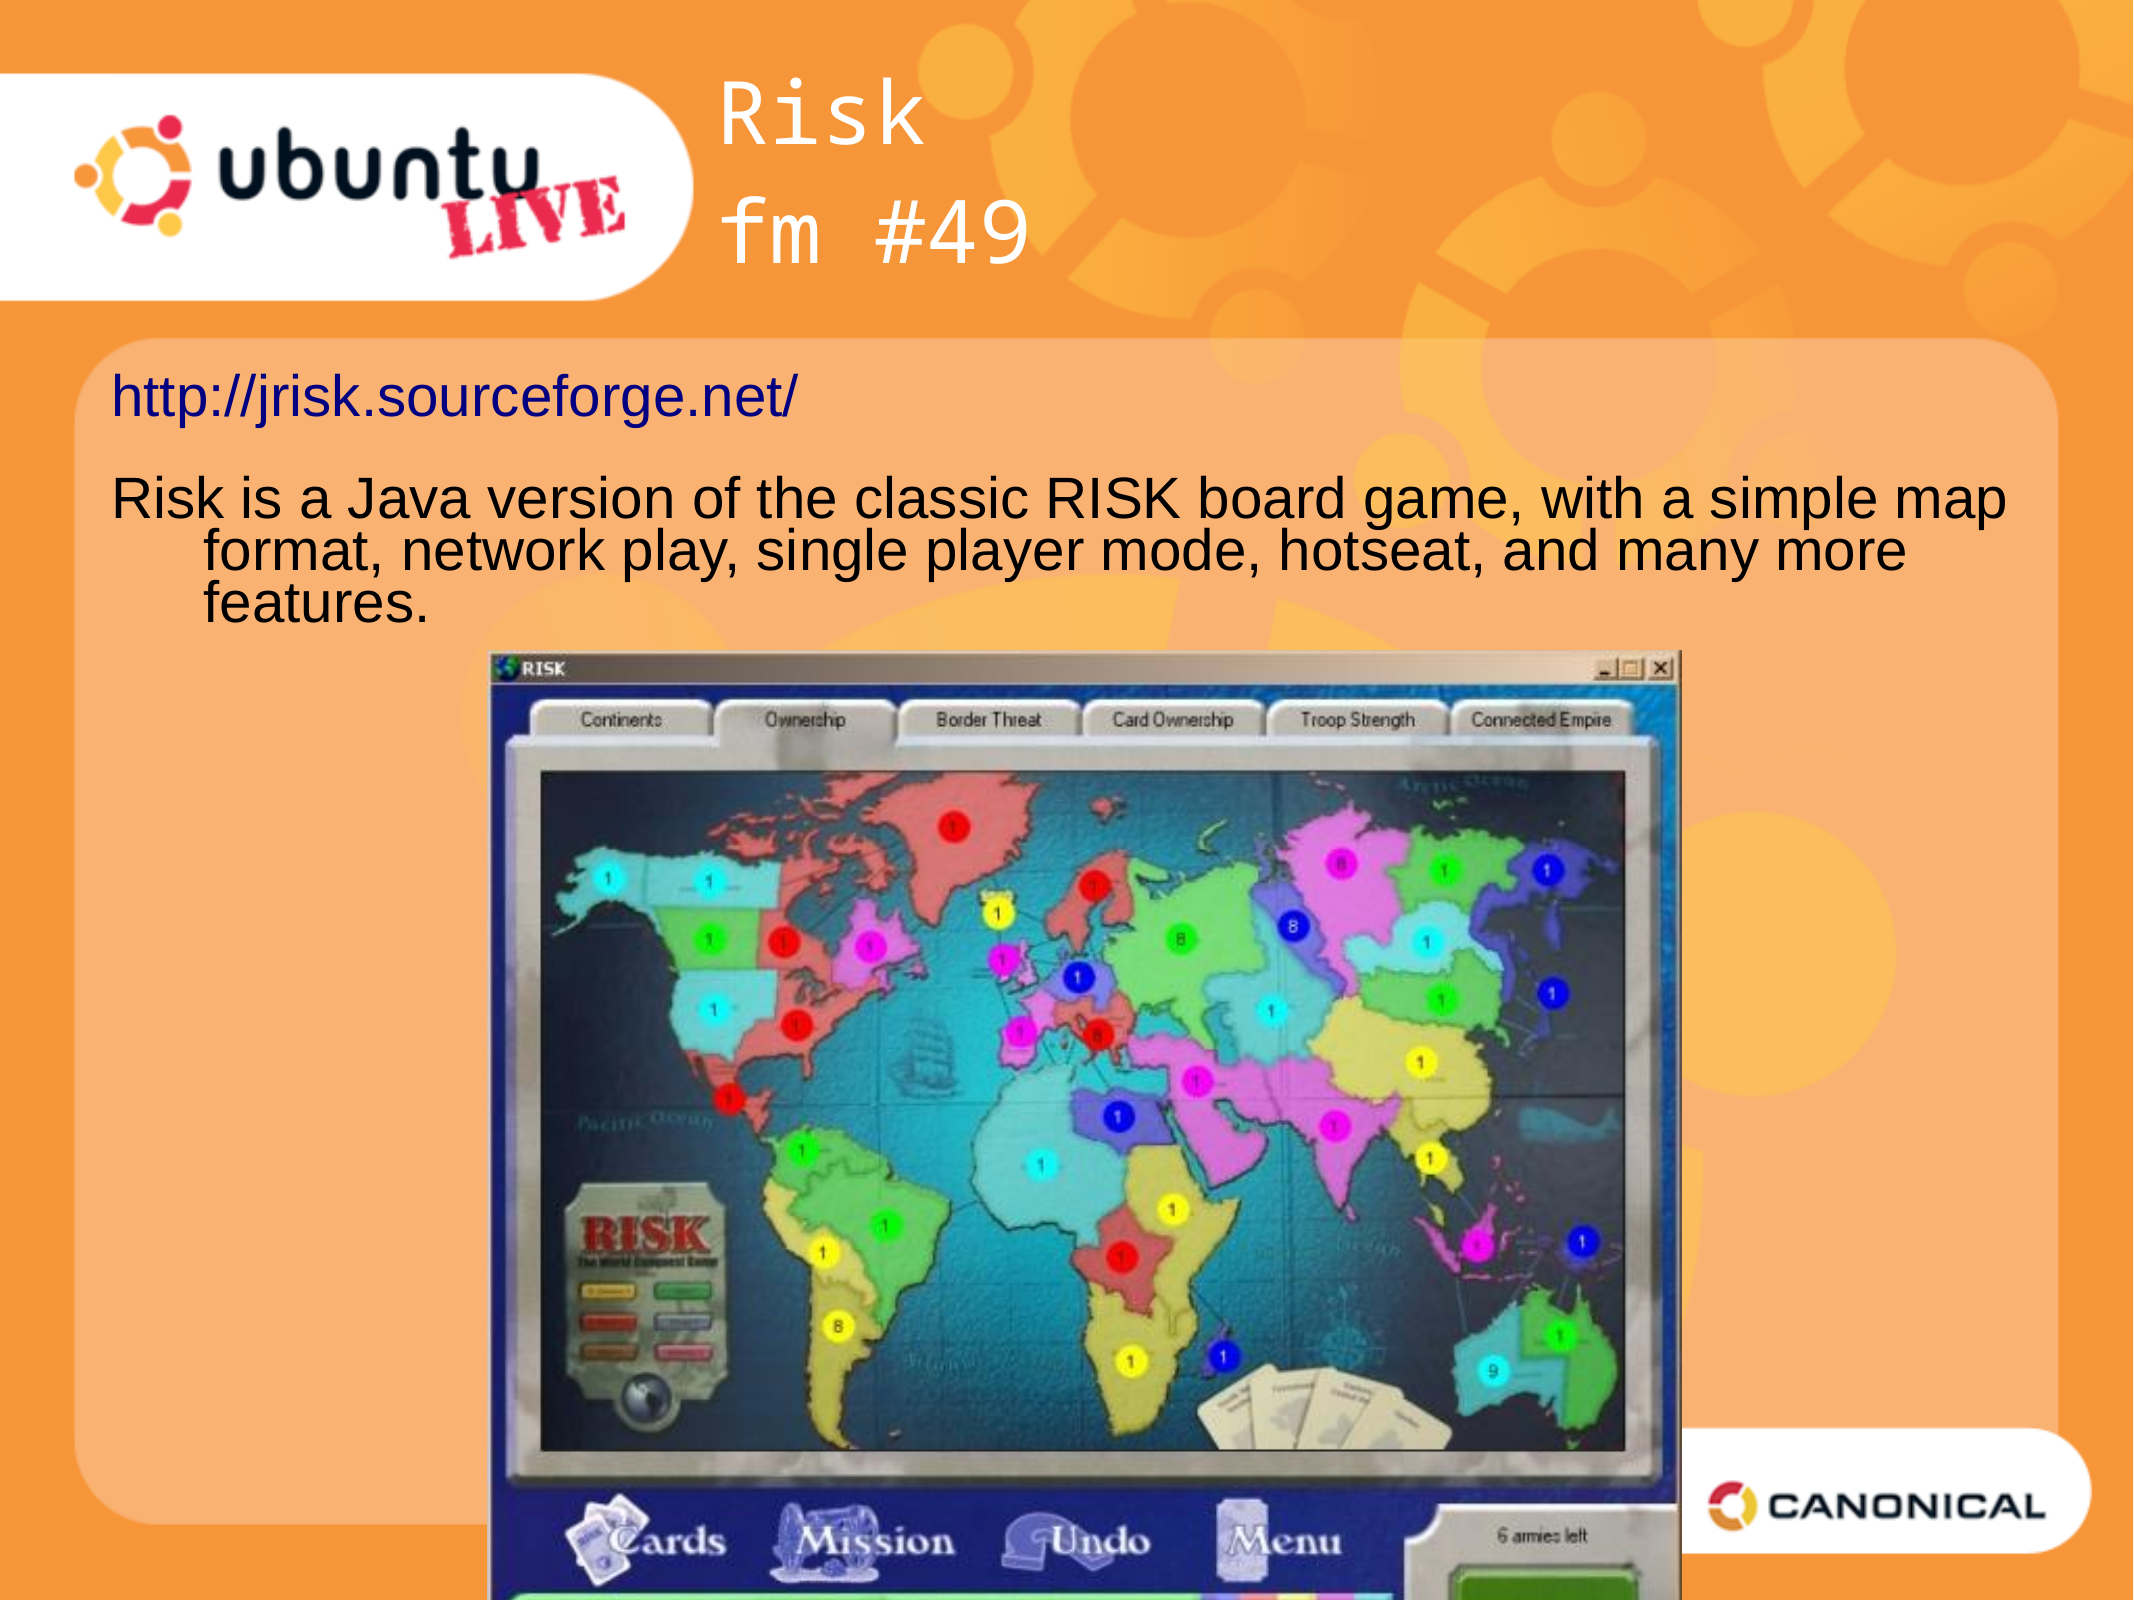

Risk
fm #49
# http://jrisk.sourceforge.net/
Risk is a Java version of the classic RISK board game, with a simple map format, network play, single player mode, hotseat, and many more features.